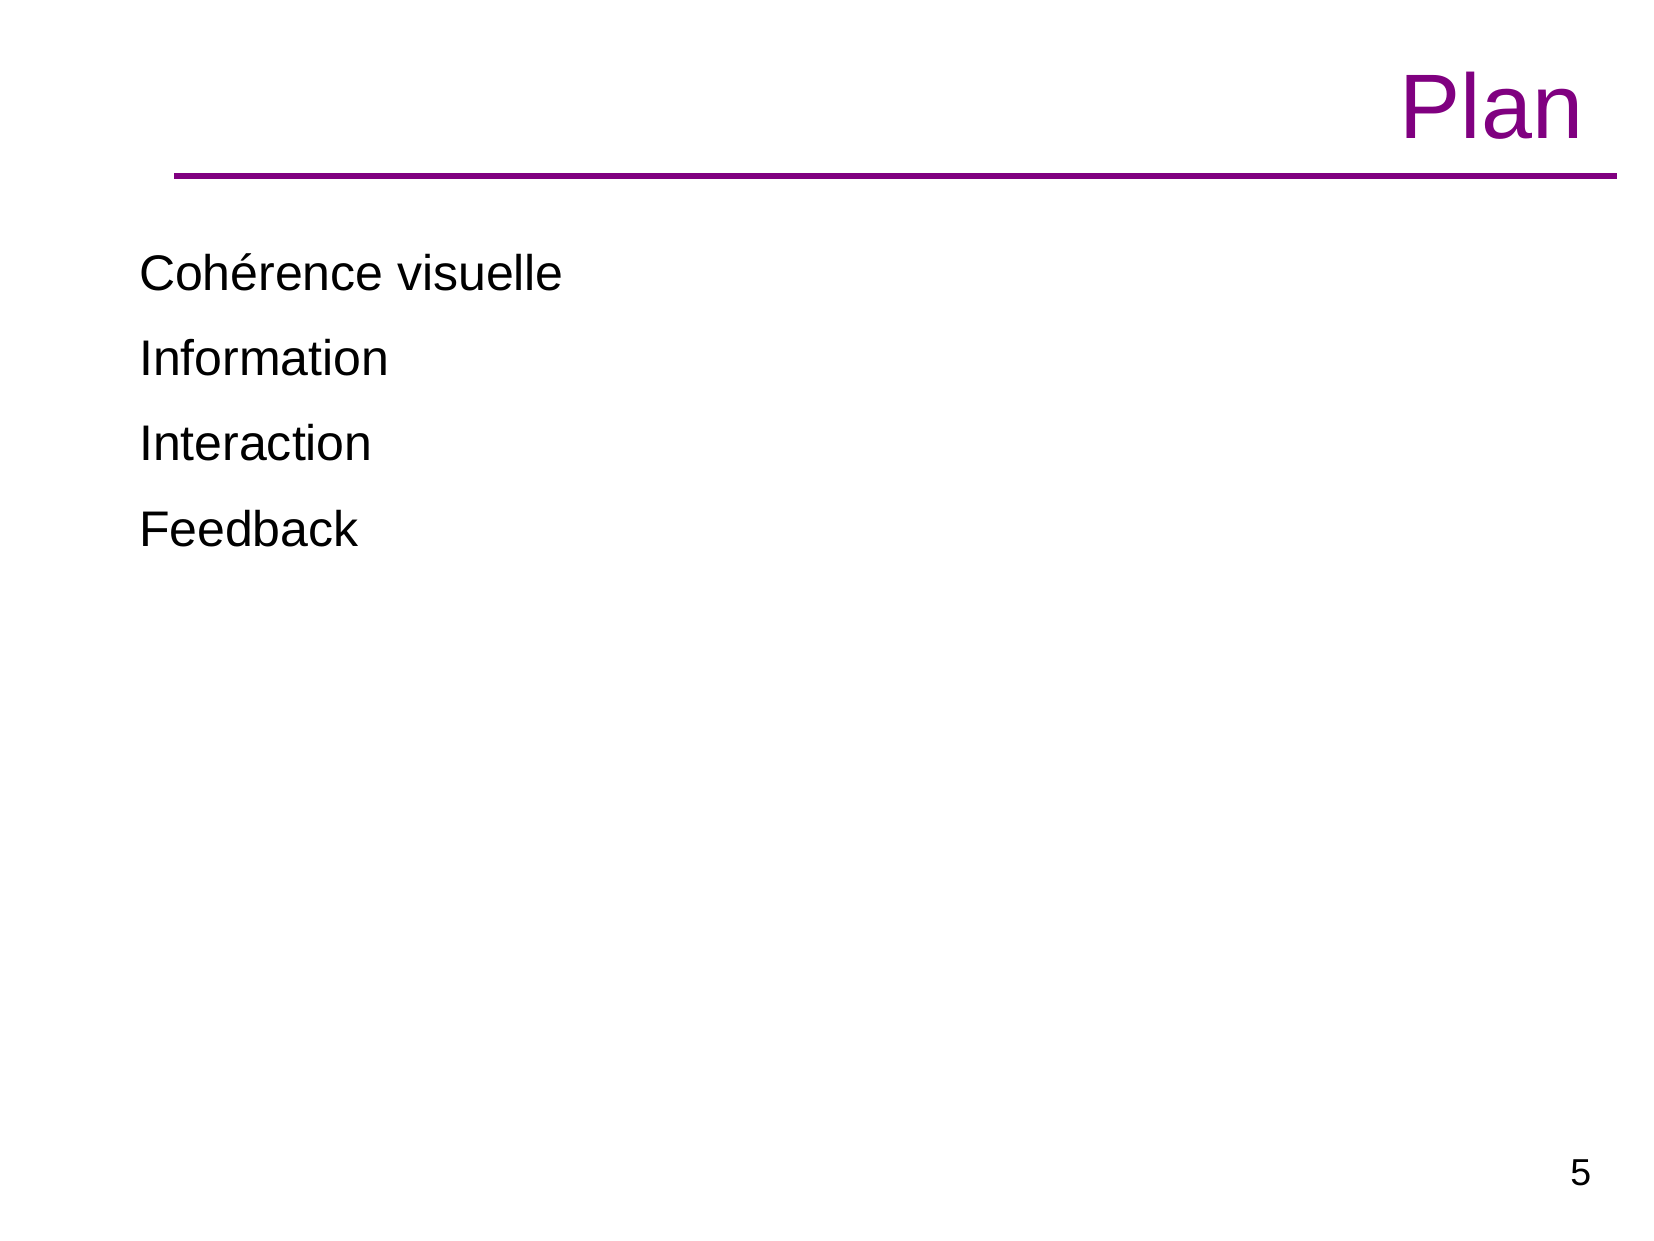

# Plan
Cohérence visuelle
Information
Interaction
Feedback